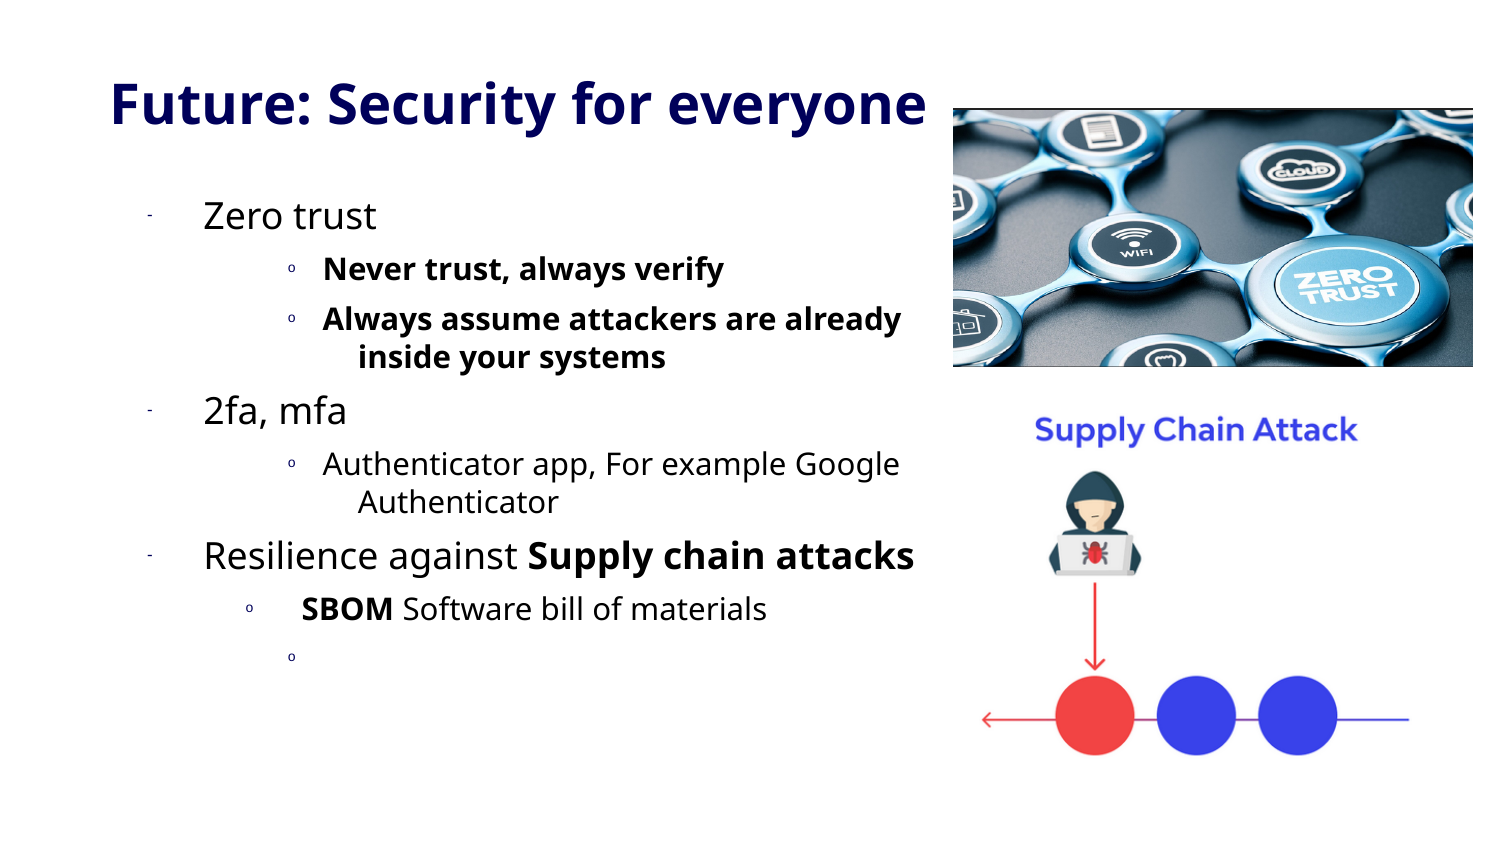

# Future: Security for everyone
Zero trust
Never trust, always verify
Always assume attackers are already inside your systems
2fa, mfa
Authenticator app, For example Google Authenticator
Resilience against Supply chain attacks
SBOM Software bill of materials